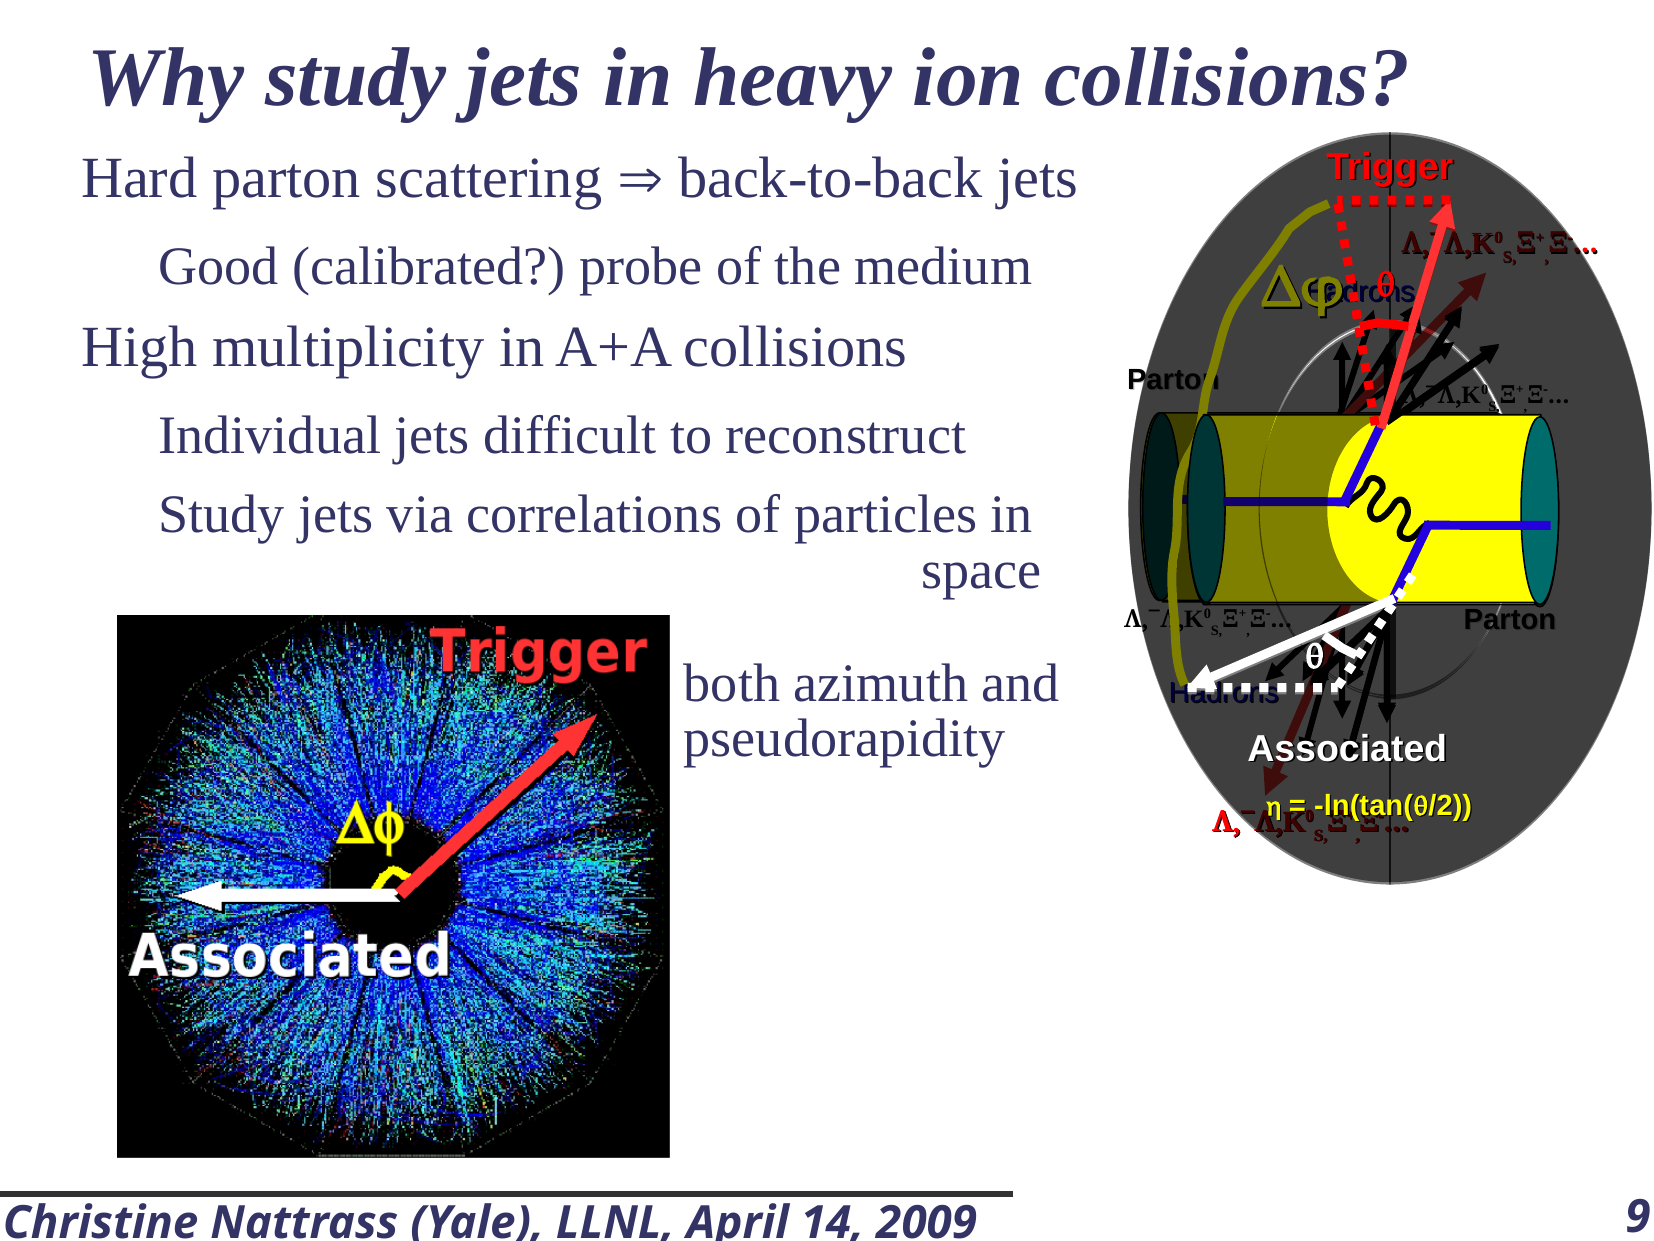

Why study jets in heavy ion collisions?
Trigger


Associated
 = -ln(tan(/2))‏

# Hard parton scattering ⇒ back-to-back jets
Good (calibrated?) probe of the medium
High multiplicity in A+A collisions
Individual jets difficult to reconstruct
Study jets via correlations of particles in
						 space
ΛΛK0S,Ξ+,Ξ-...
Hadrons
Parton
ΛΛK0S,Ξ+,Ξ-...
Parton
ΛΛK0S,Ξ+,Ξ-...
Hadrons
ΛΛK0S,Ξ+,Ξ-...
ΛΛK0S,Ξ+,Ξ-...
both azimuth and pseudorapidity